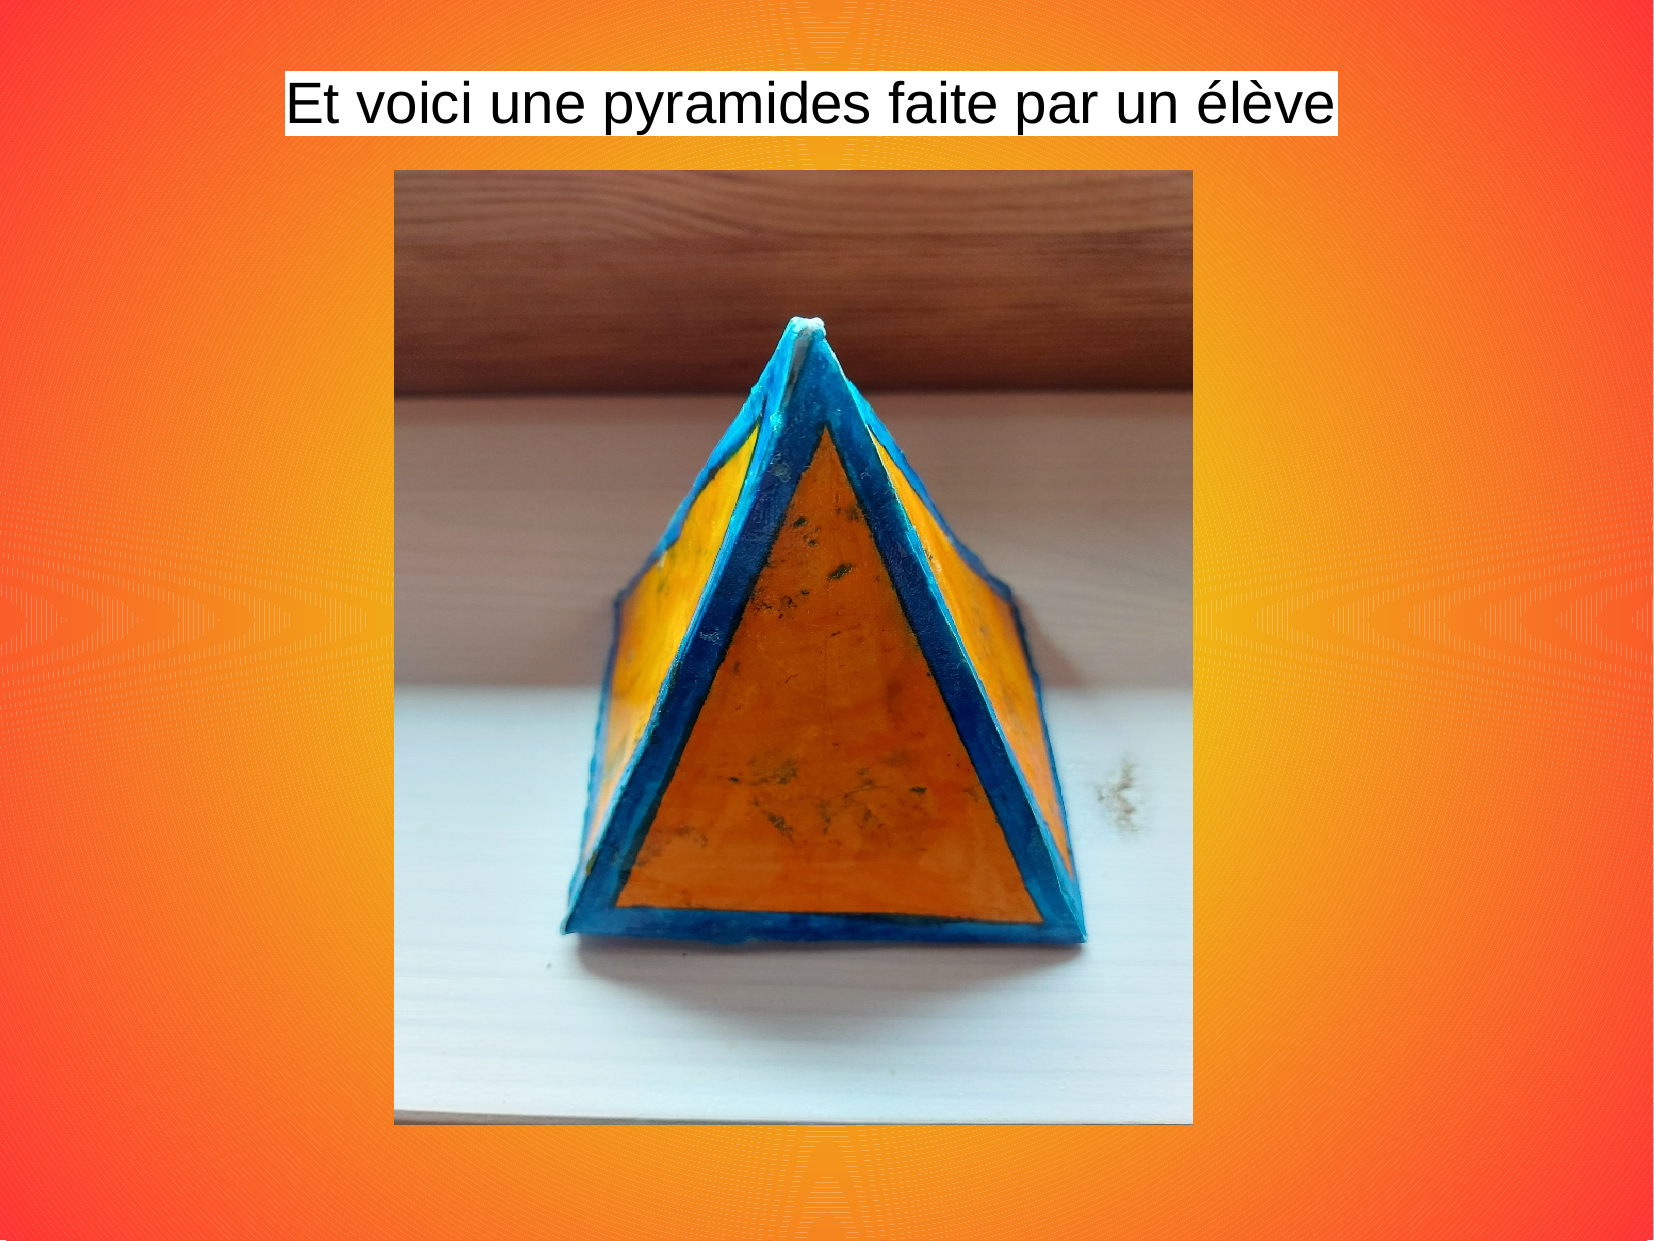

# Et voici une pyramides faite par un élève